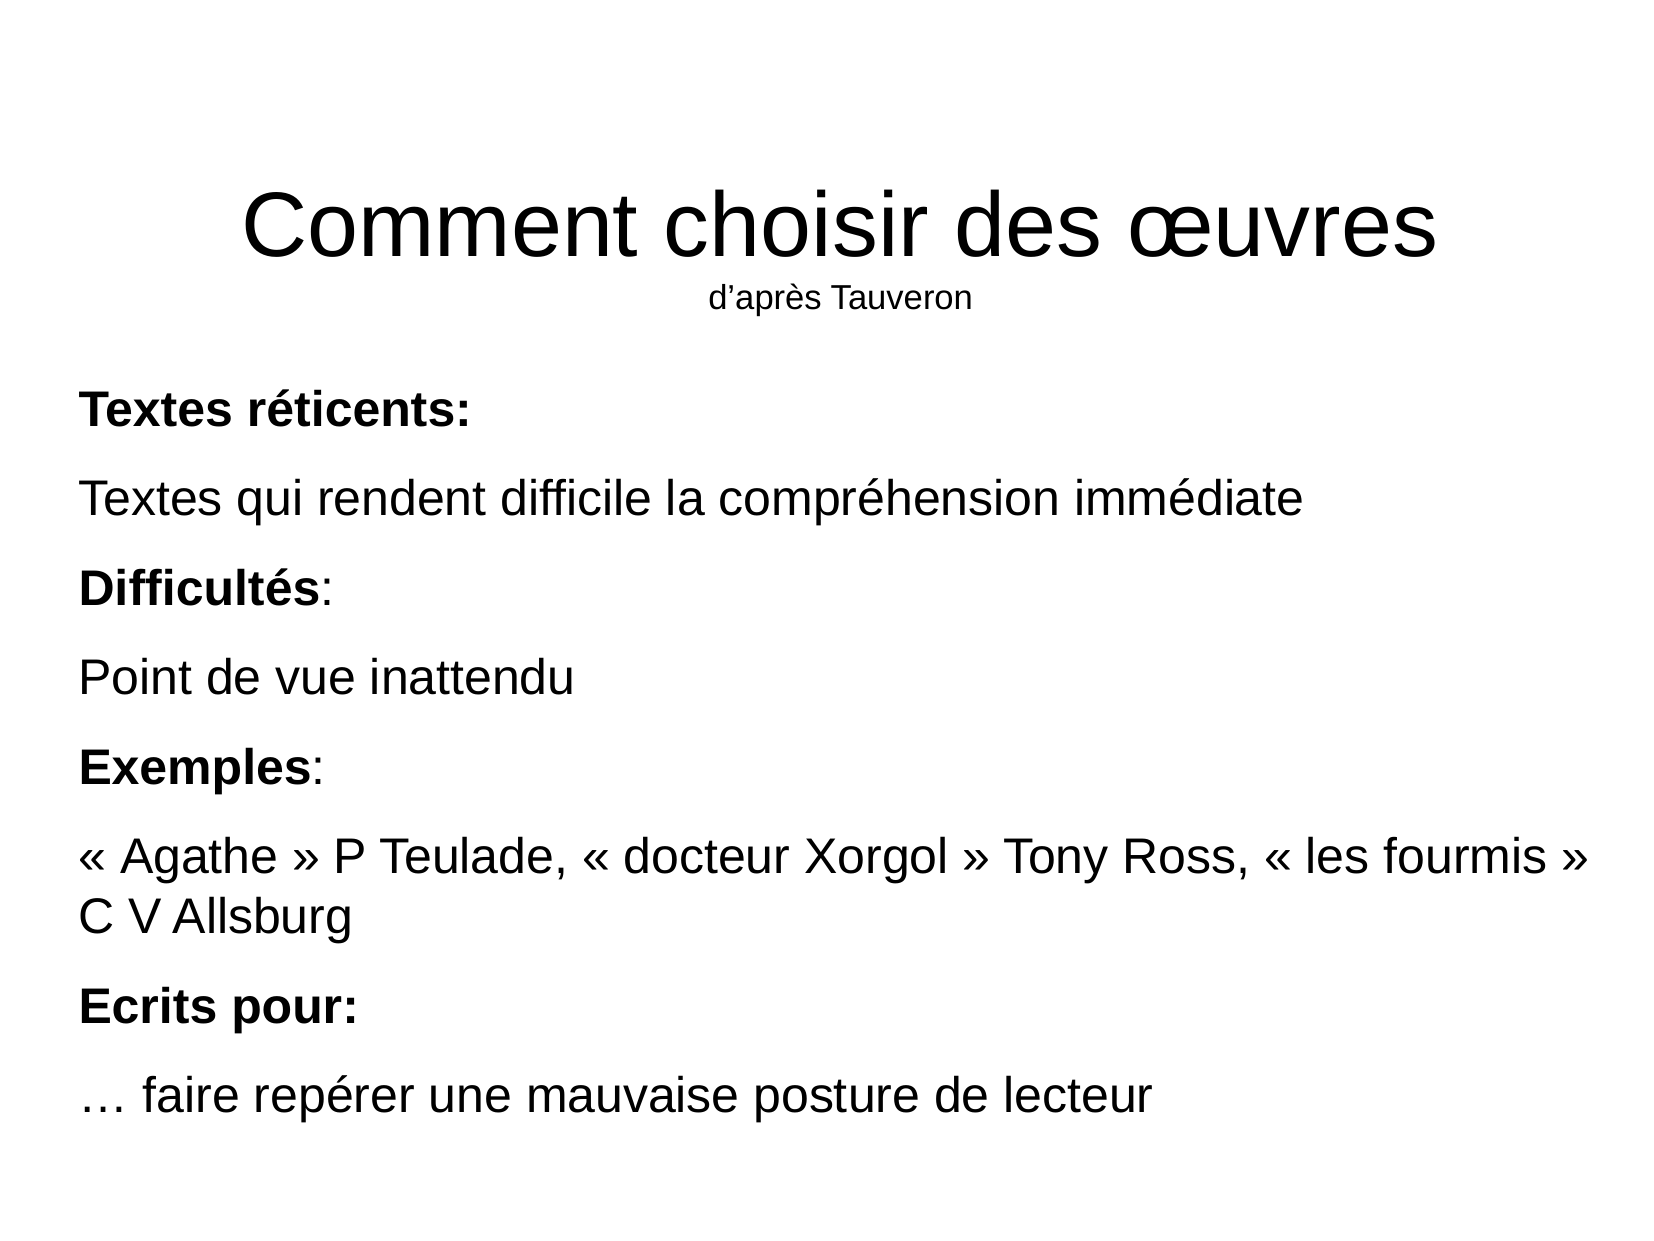

# Comment choisir des œuvres d’après Tauveron
Textes réticents:
Textes qui rendent difficile la compréhension immédiate
Difficultés:
Point de vue inattendu
Exemples:
« Agathe » P Teulade, « docteur Xorgol » Tony Ross, « les fourmis » C V Allsburg
Ecrits pour:
… faire repérer une mauvaise posture de lecteur